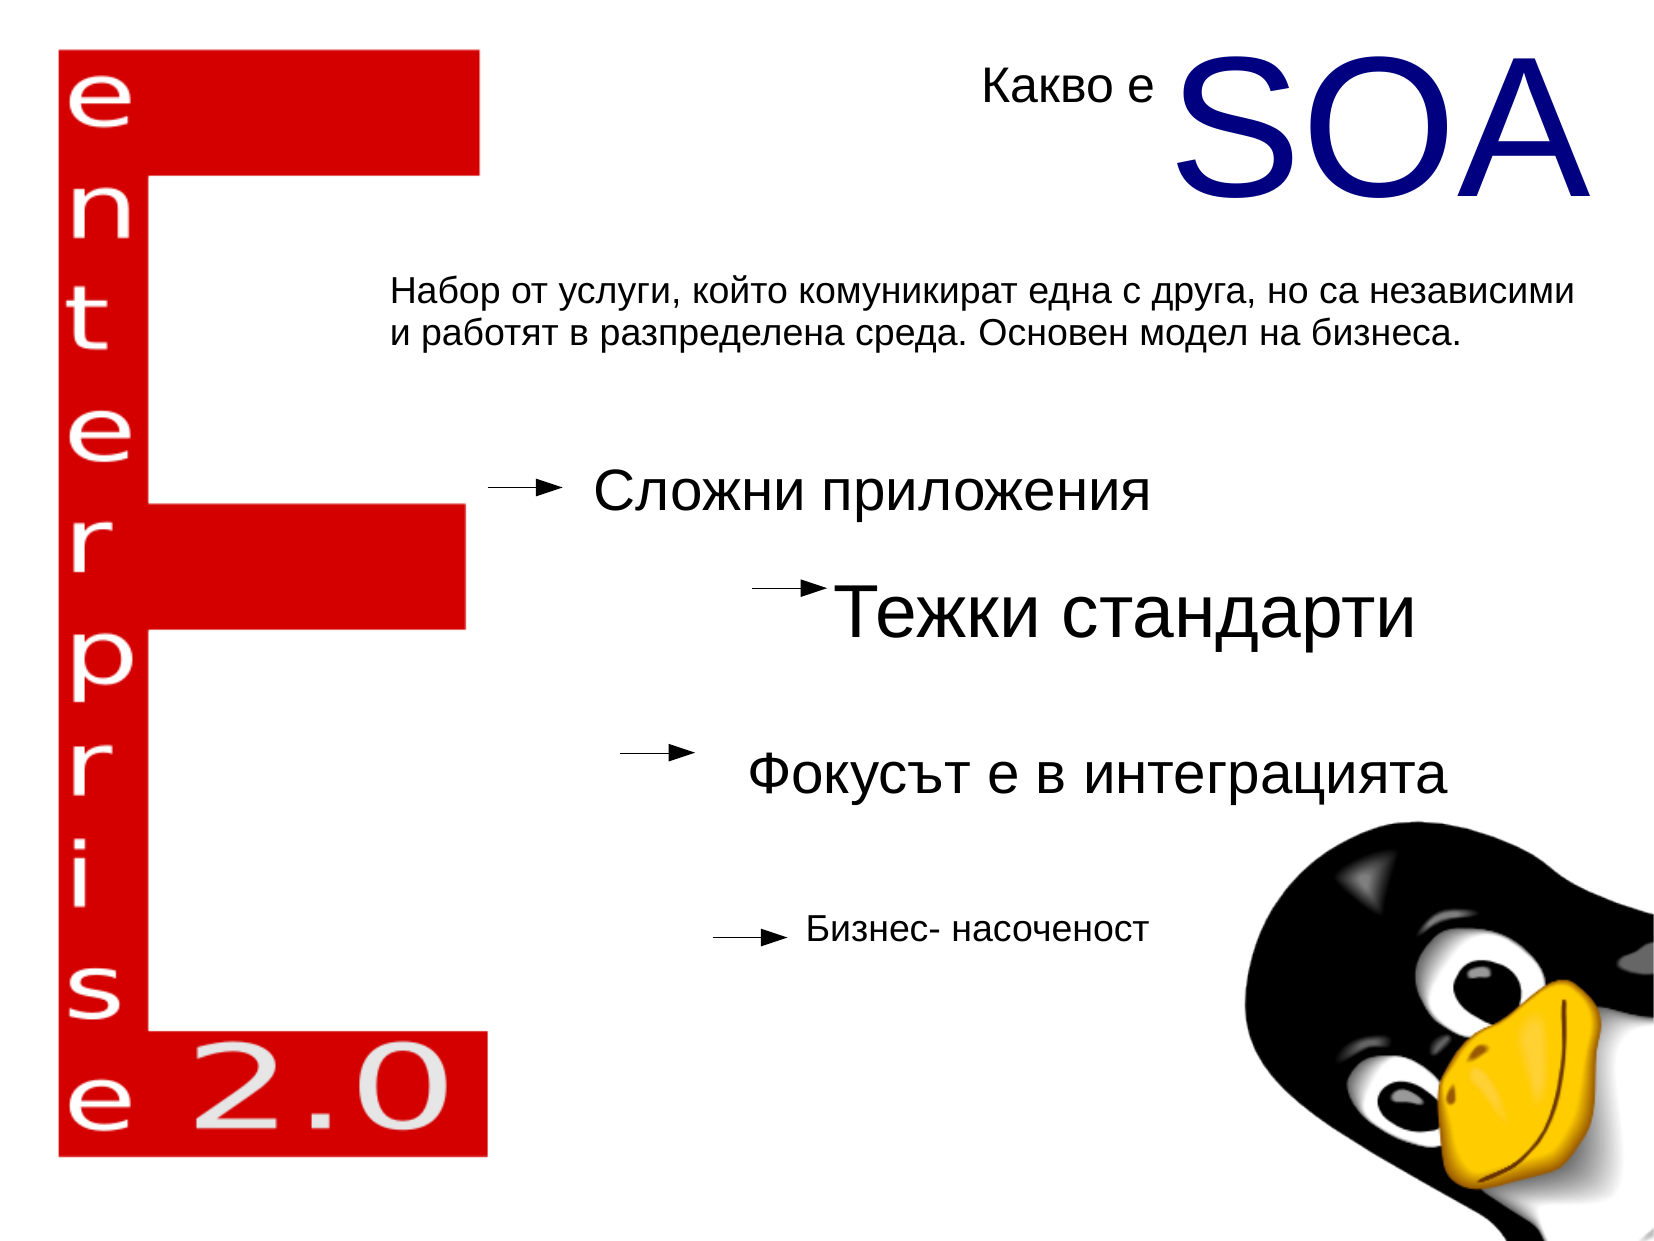

SOA
Какво е
Набор от услуги, който комуникират една с друга, но са независими
и работят в разпределена среда. Oсновен модел на бизнеса.
 Сложни приложения
Тежки стандарти
Фокусът е в интеграцията
Бизнес- насоченост